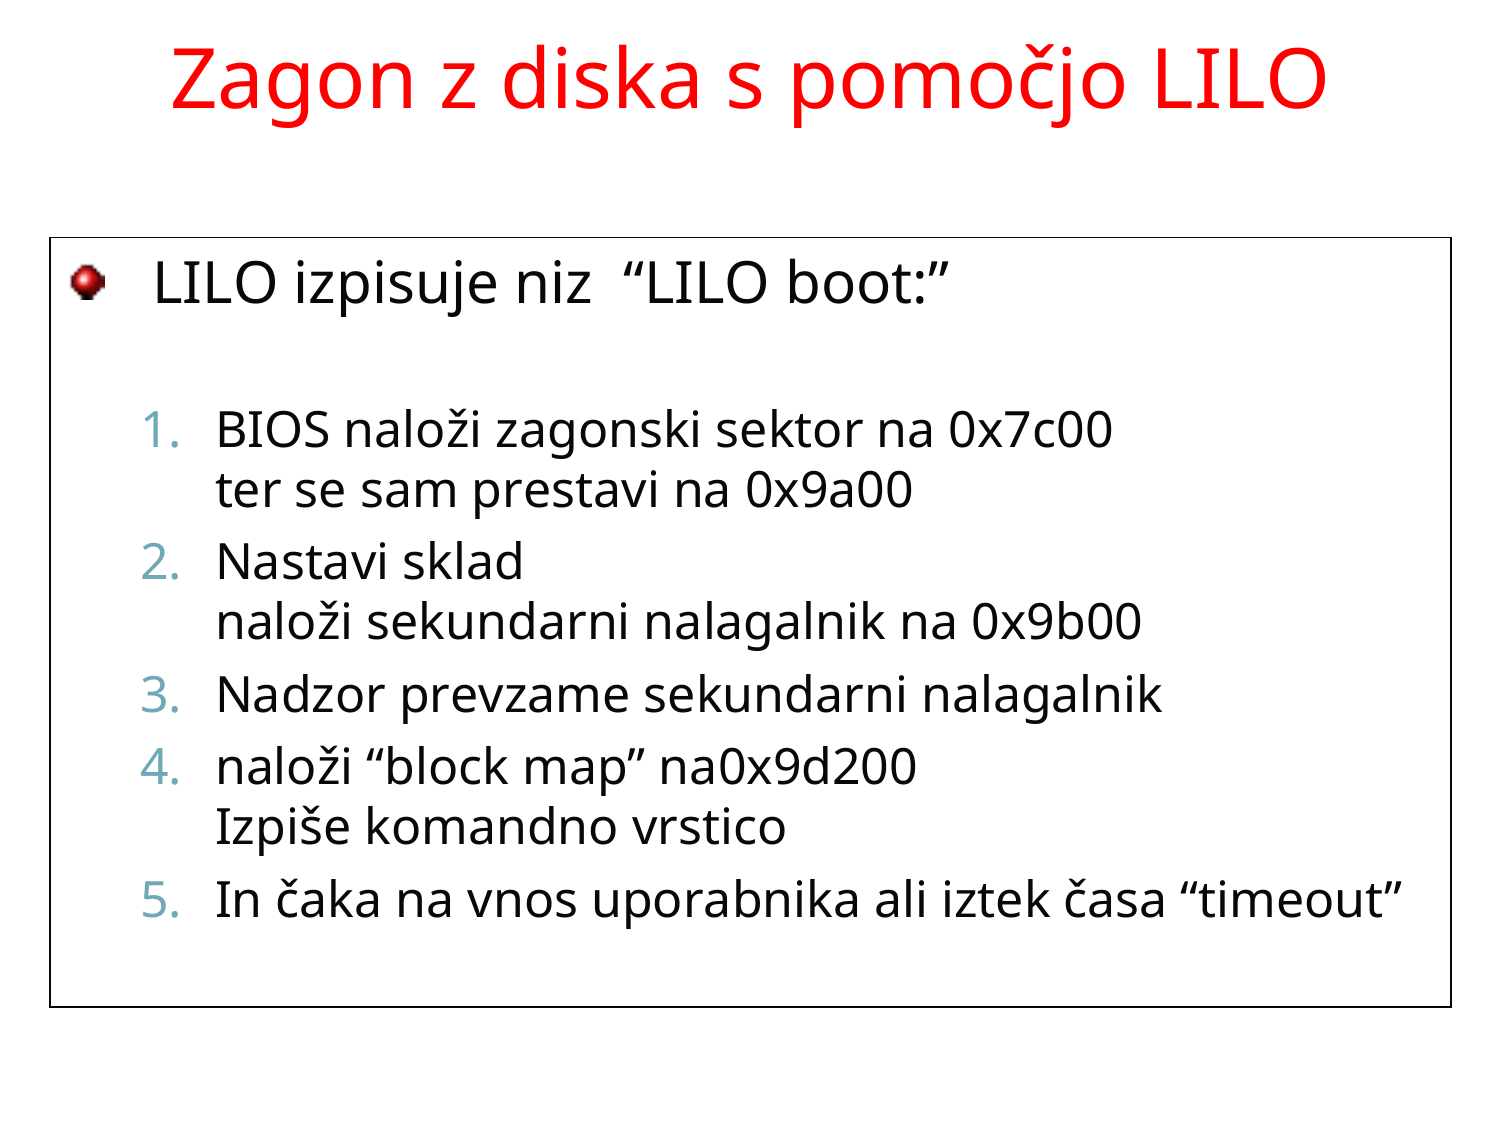

# Zagon z diska s pomočjo LILO
LILO izpisuje niz “LILO boot:”
BIOS naloži zagonski sektor na 0x7c00
ter se sam prestavi na 0x9a00
Nastavi sklad
naloži sekundarni nalagalnik na 0x9b00
Nadzor prevzame sekundarni nalagalnik
naloži “block map” na0x9d200
Izpiše komandno vrstico
In čaka na vnos uporabnika ali iztek časa “timeout”